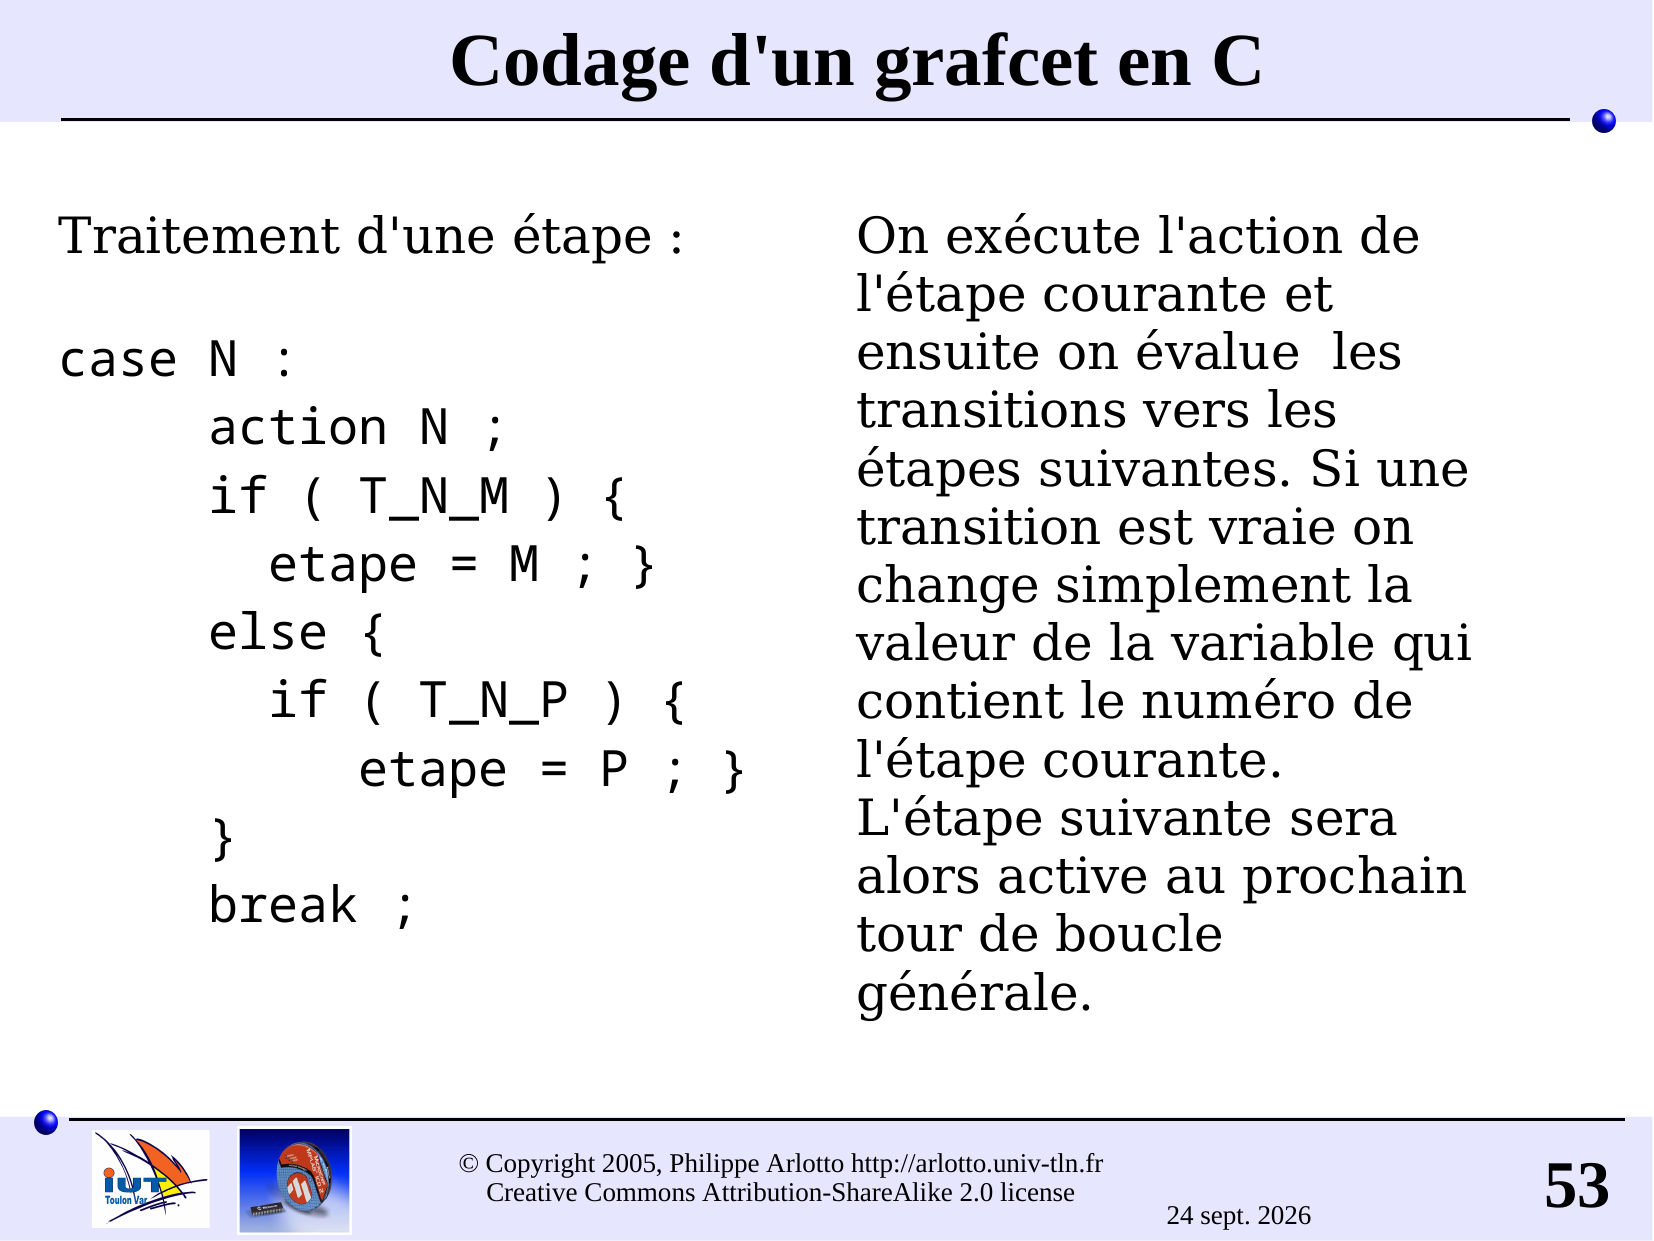

# Codage d'un grafcet en C
Traitement d'une étape :
case N :
 action N ;
 if ( T_N_M ) {
 etape = M ; }
 else {
 if ( T_N_P ) {
 etape = P ; }
 }
 break ;
On exécute l'action de l'étape courante et ensuite on évalue les transitions vers les étapes suivantes. Si une transition est vraie on change simplement la valeur de la variable qui contient le numéro de l'étape courante. L'étape suivante sera alors active au prochain tour de boucle générale.